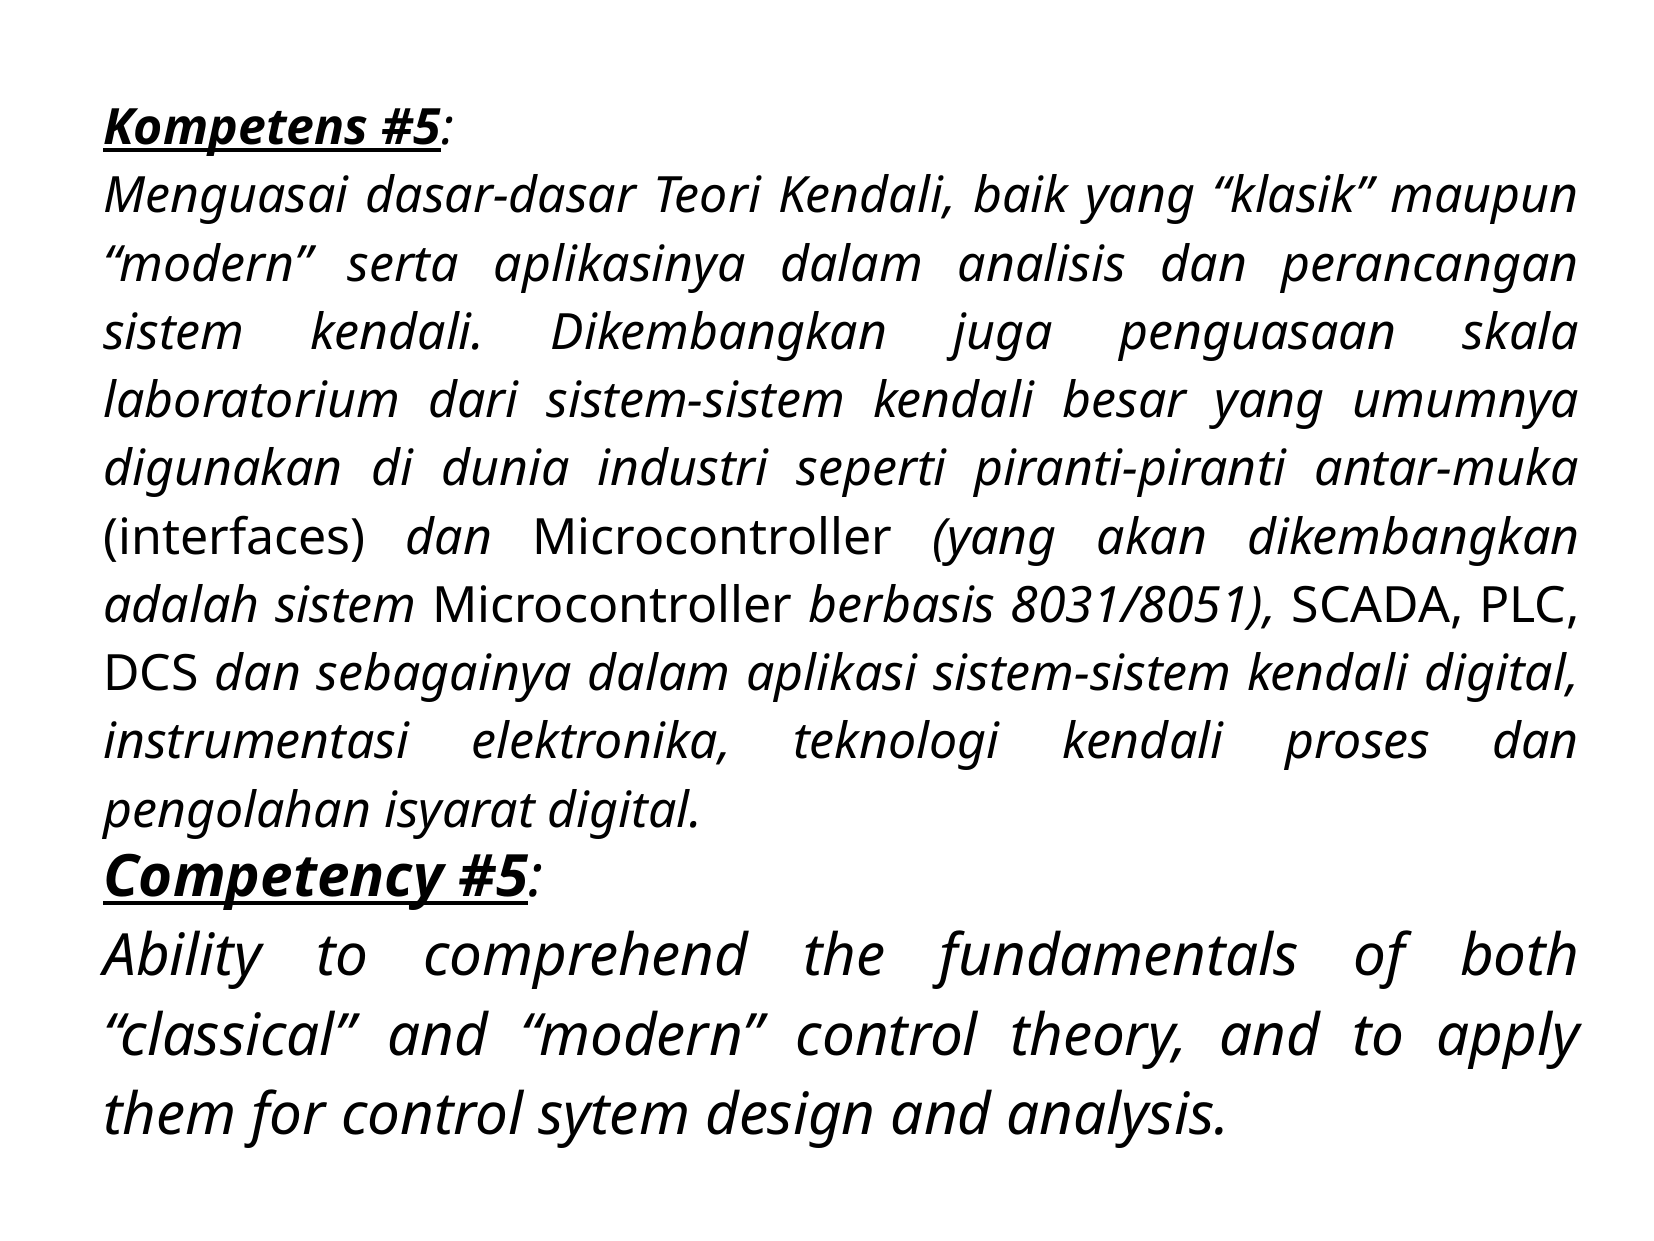

Kompetens #5:
Menguasai dasar-dasar Teori Kendali, baik yang “klasik” maupun “modern” serta aplikasinya dalam analisis dan perancangan sistem kendali. Dikembangkan juga penguasaan skala laboratorium dari sistem-sistem kendali besar yang umumnya digunakan di dunia industri seperti piranti-piranti antar-muka (interfaces) dan Microcontroller (yang akan dikembangkan adalah sistem Microcontroller berbasis 8031/8051), SCADA, PLC, DCS dan sebagainya dalam aplikasi sistem-sistem kendali digital, instrumentasi elektronika, teknologi kendali proses dan pengolahan isyarat digital.
Competency #5:
Ability to comprehend the fundamentals of both “classical” and “modern” control theory, and to apply them for control sytem design and analysis.